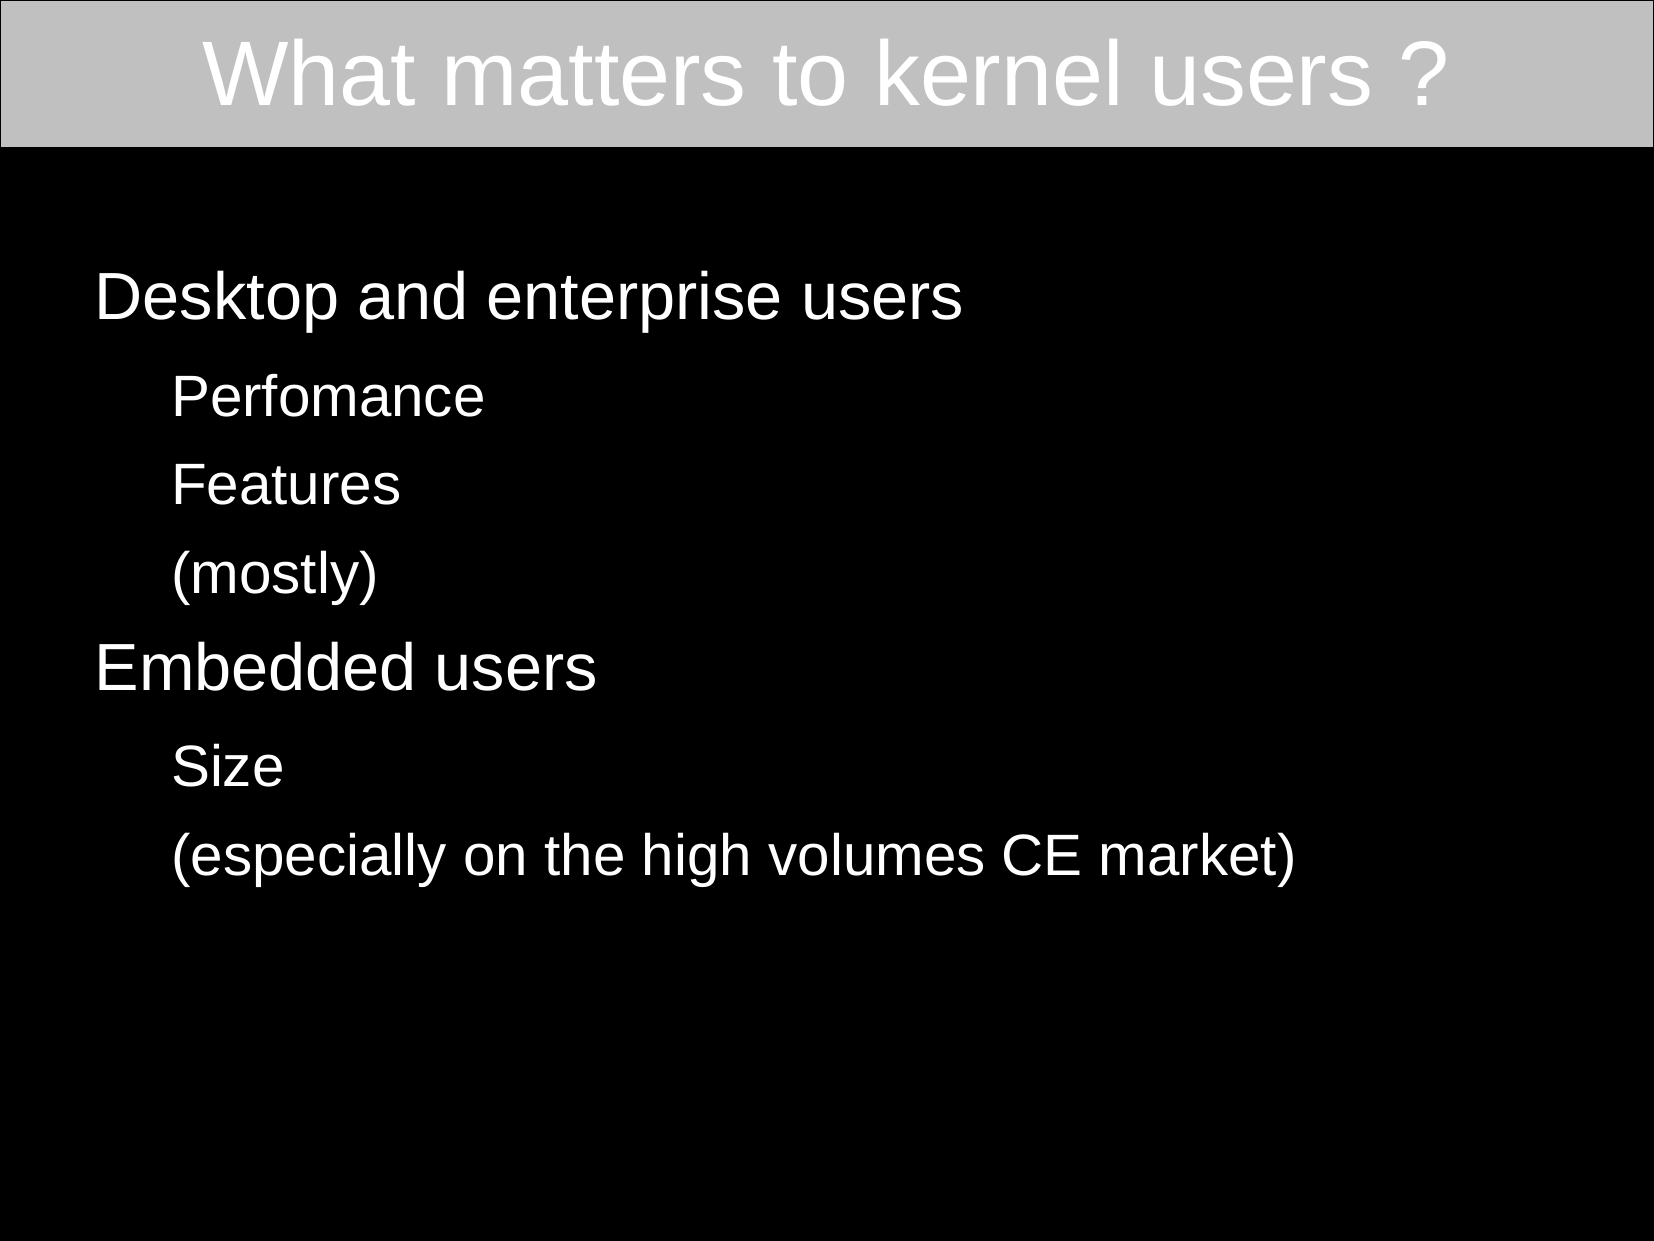

# What matters to kernel users ?
Desktop and enterprise users
Perfomance
Features
(mostly)
Embedded users
Size
(especially on the high volumes CE market)